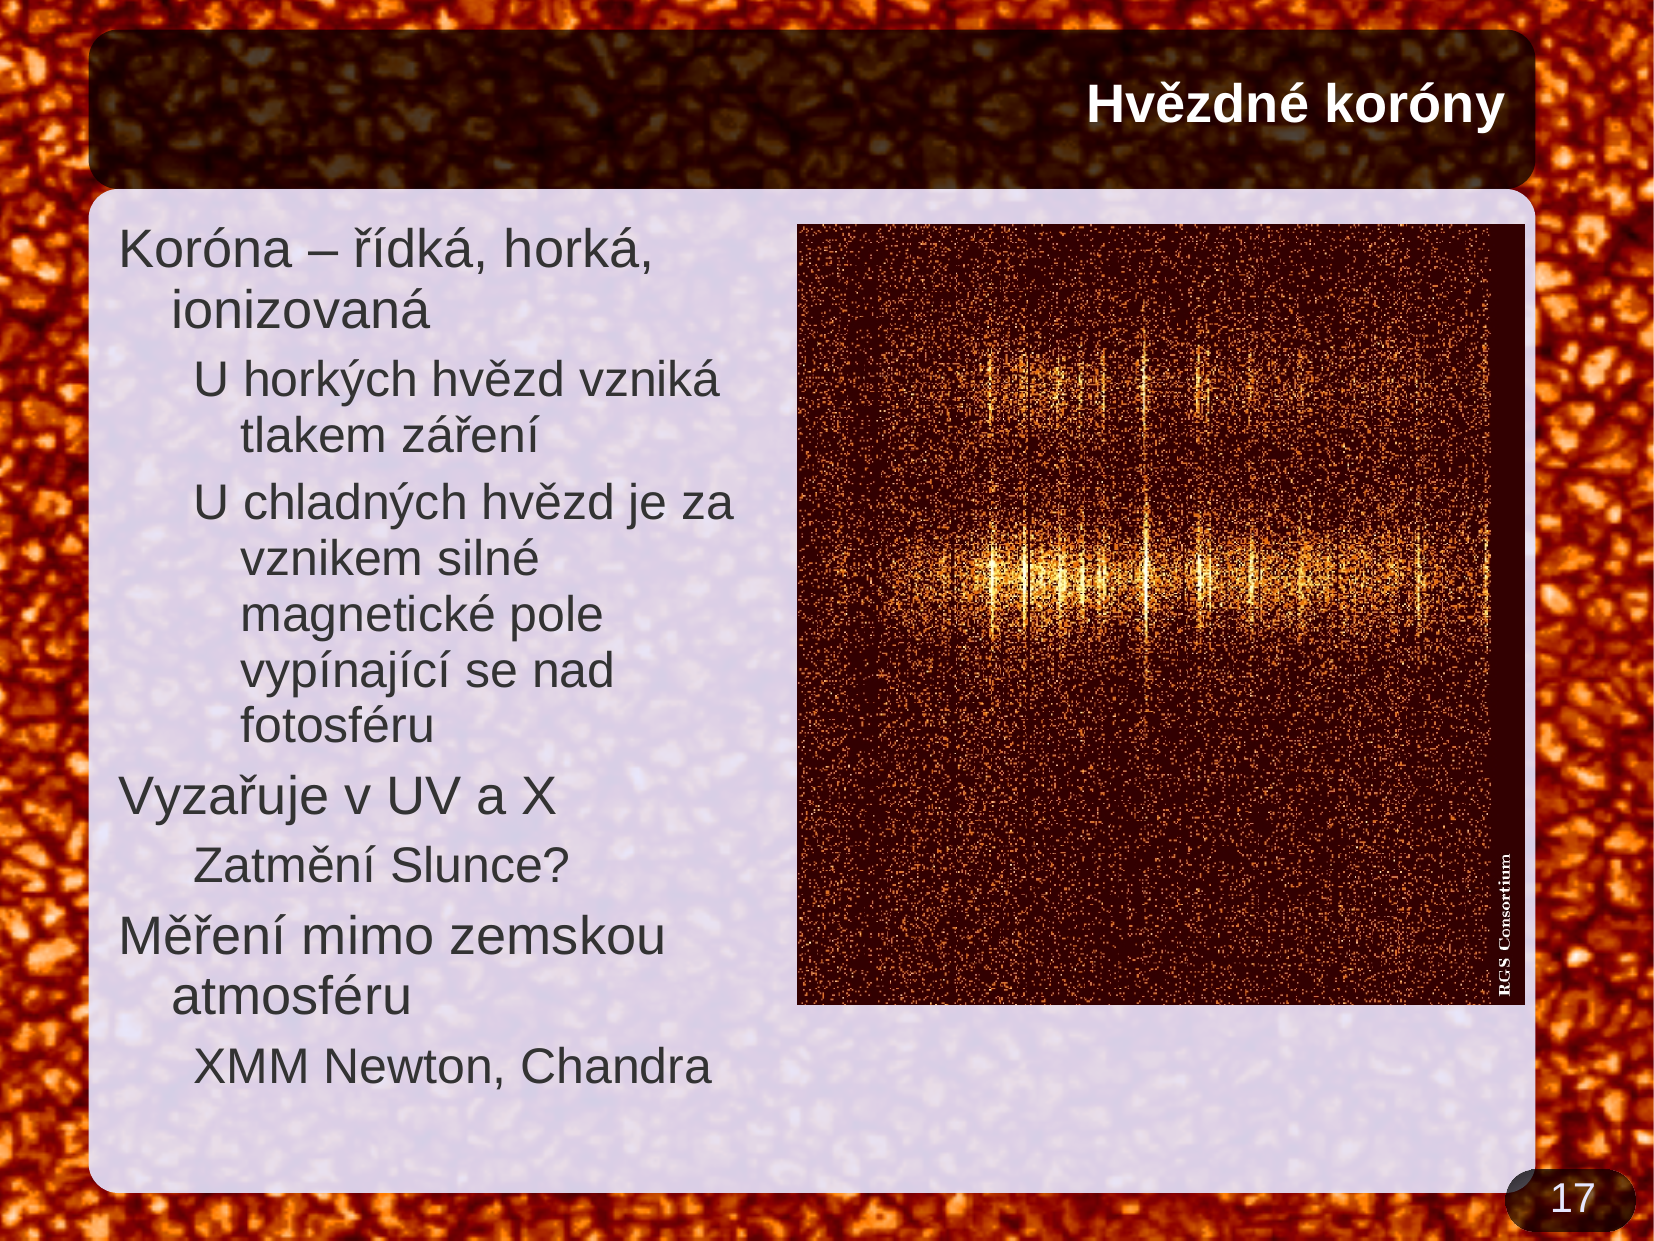

# Hvězdné koróny
Koróna – řídká, horká, ionizovaná
U horkých hvězd vzniká tlakem záření
U chladných hvězd je za vznikem silné magnetické pole vypínající se nad fotosféru
Vyzařuje v UV a X
Zatmění Slunce?
Měření mimo zemskou atmosféru
XMM Newton, Chandra